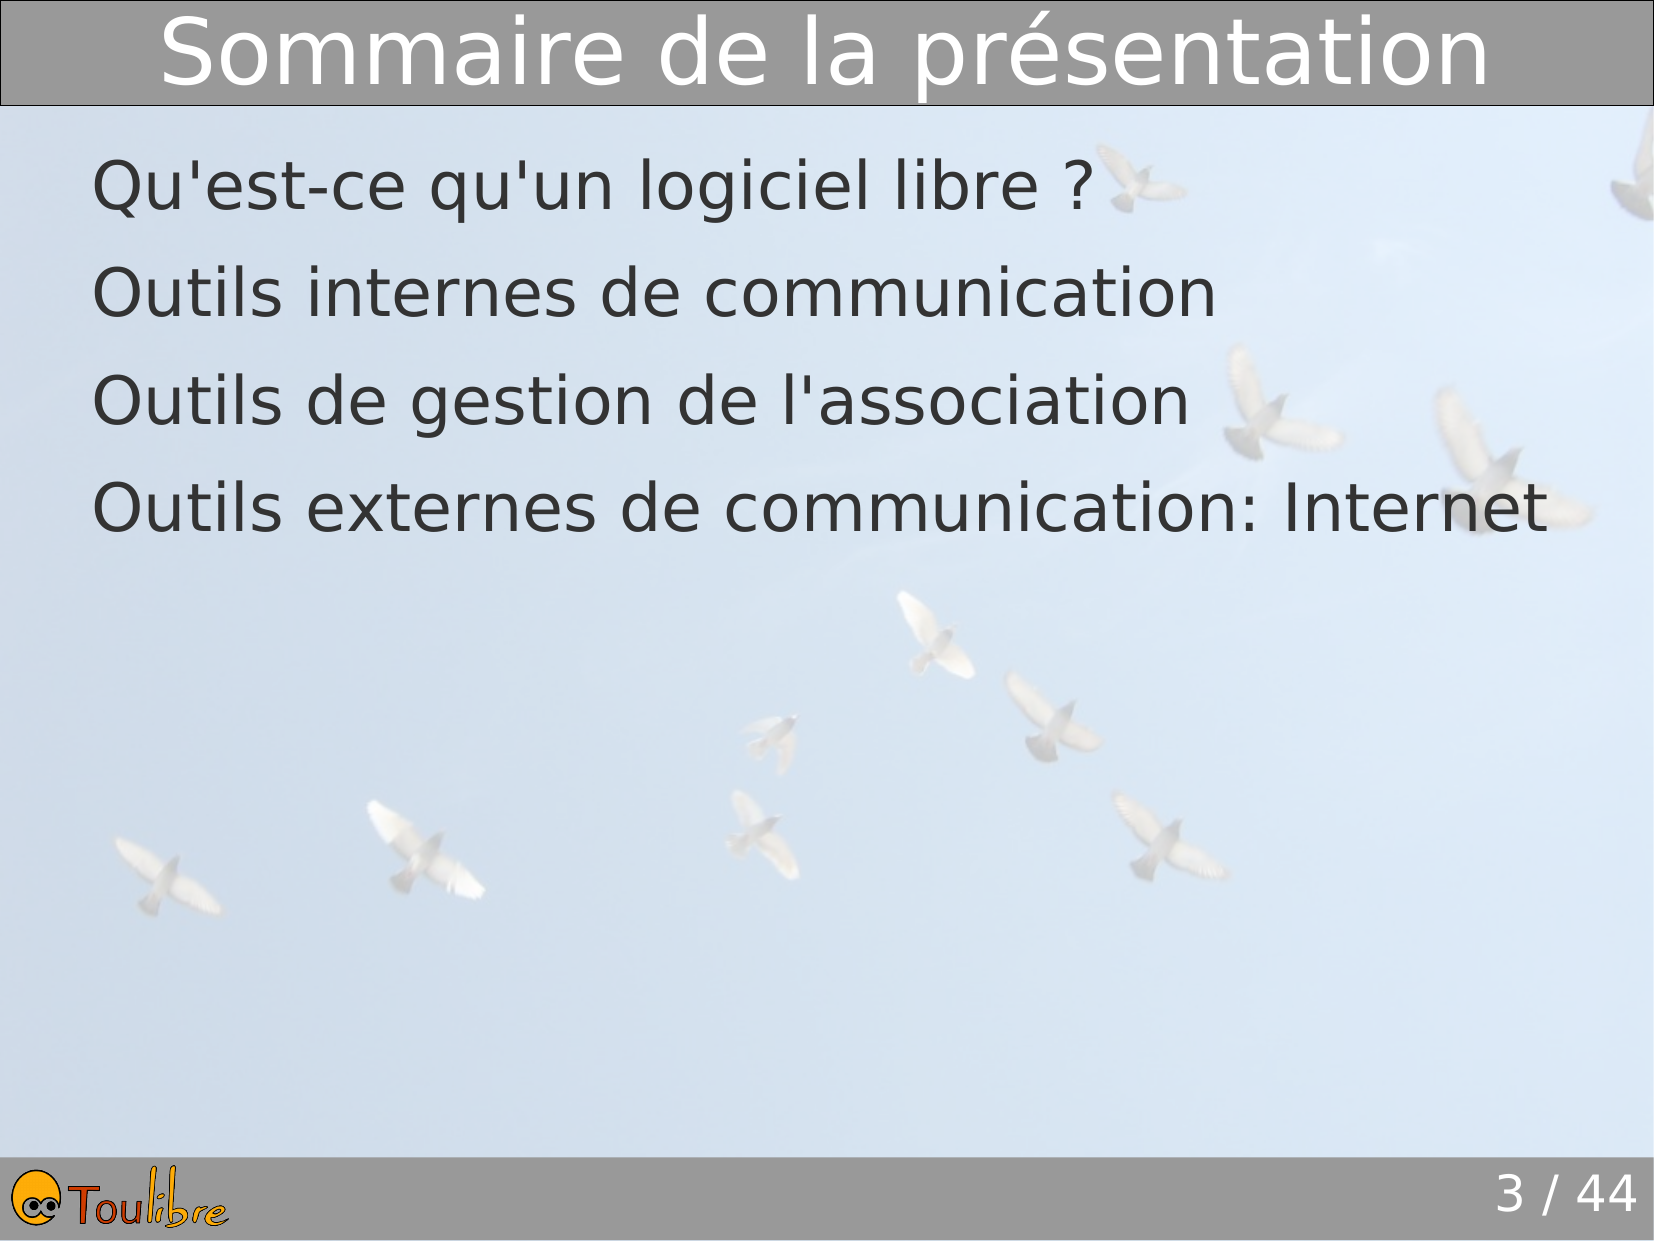

# Sommaire de la présentation
Qu'est-ce qu'un logiciel libre ?
Outils internes de communication
Outils de gestion de l'association
Outils externes de communication: Internet